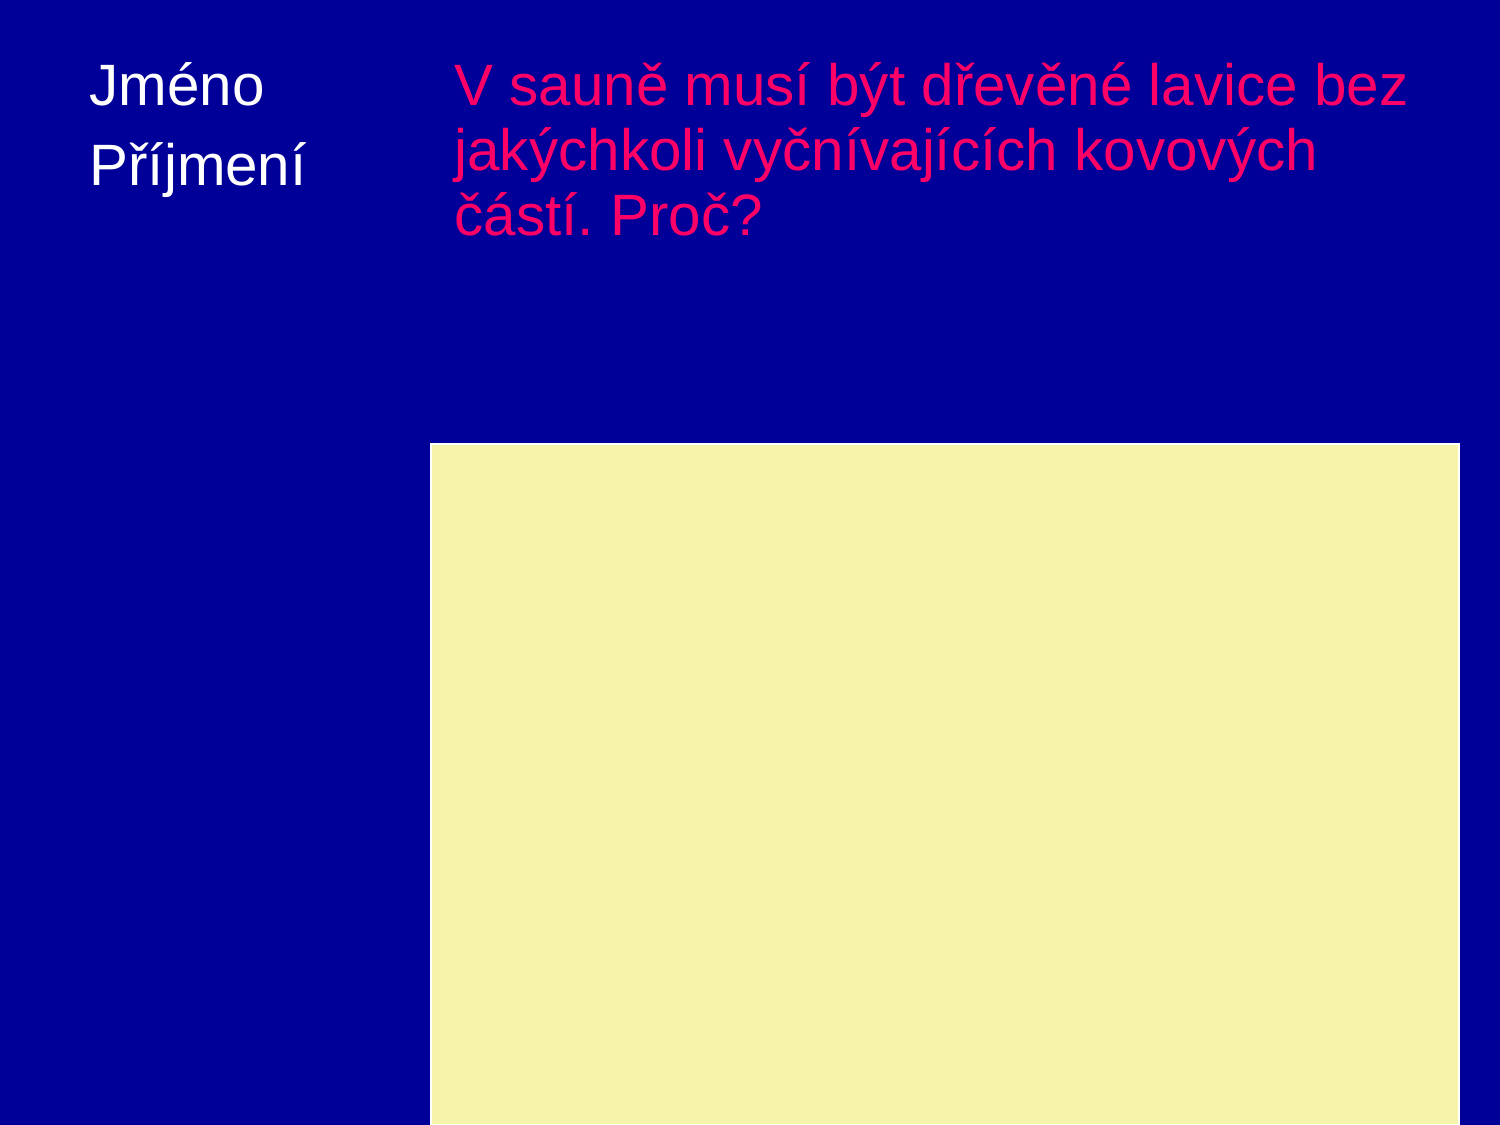

Jméno
Příjmení
V sauně musí být dřevěné lavice bez jakýchkoli vyčnívajících kovových částí. Proč?
Dřevo má malou tepelnou vodivost, proto si je
člověk pod sebou v tenké vrstvě tělem lehce
zchladí. Kov má velkou tepelnou vodivost,
k jeho ochlazení je proto třeba odebrat
z celého jeho objemu daleko víc tepla. Kovové části by tedy pálily.